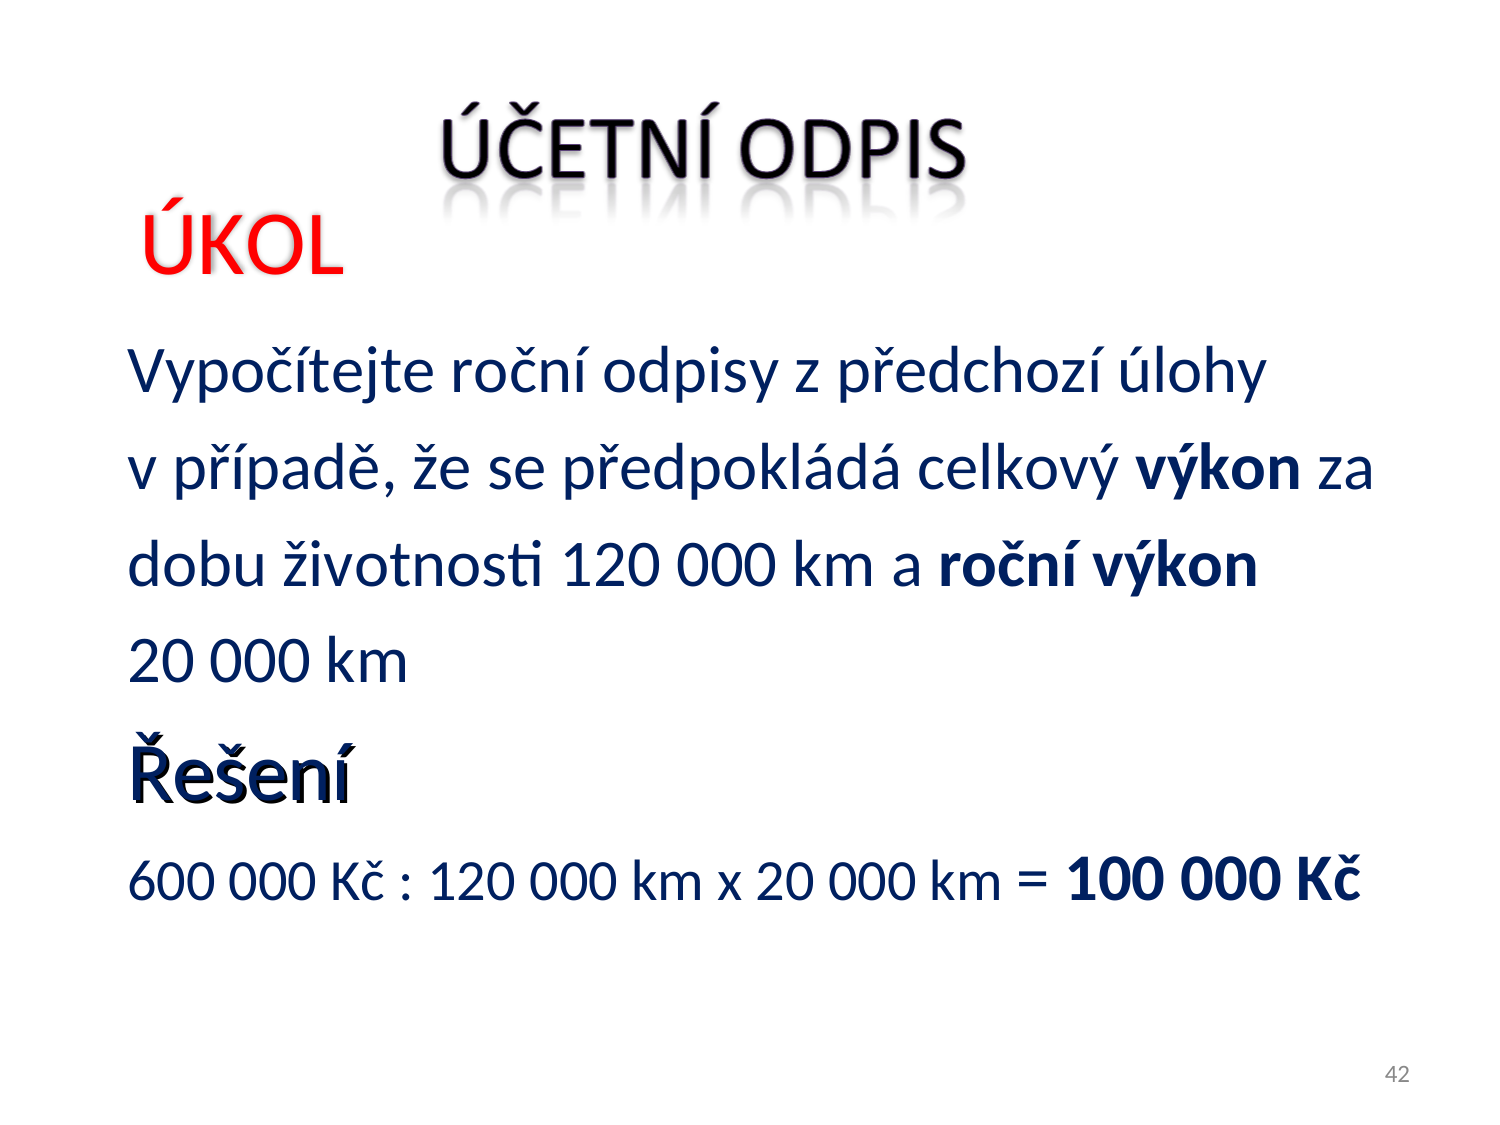

# Vypočítejte roční odpisy z předchozí úlohy
v případě, že se předpokládá celkový výkon za
dobu životnosti 120 000 km a roční výkon
20 000 km
Řešení
600 000 Kč : 120 000 km x 20 000 km = 100 000 Kč
ÚKOL